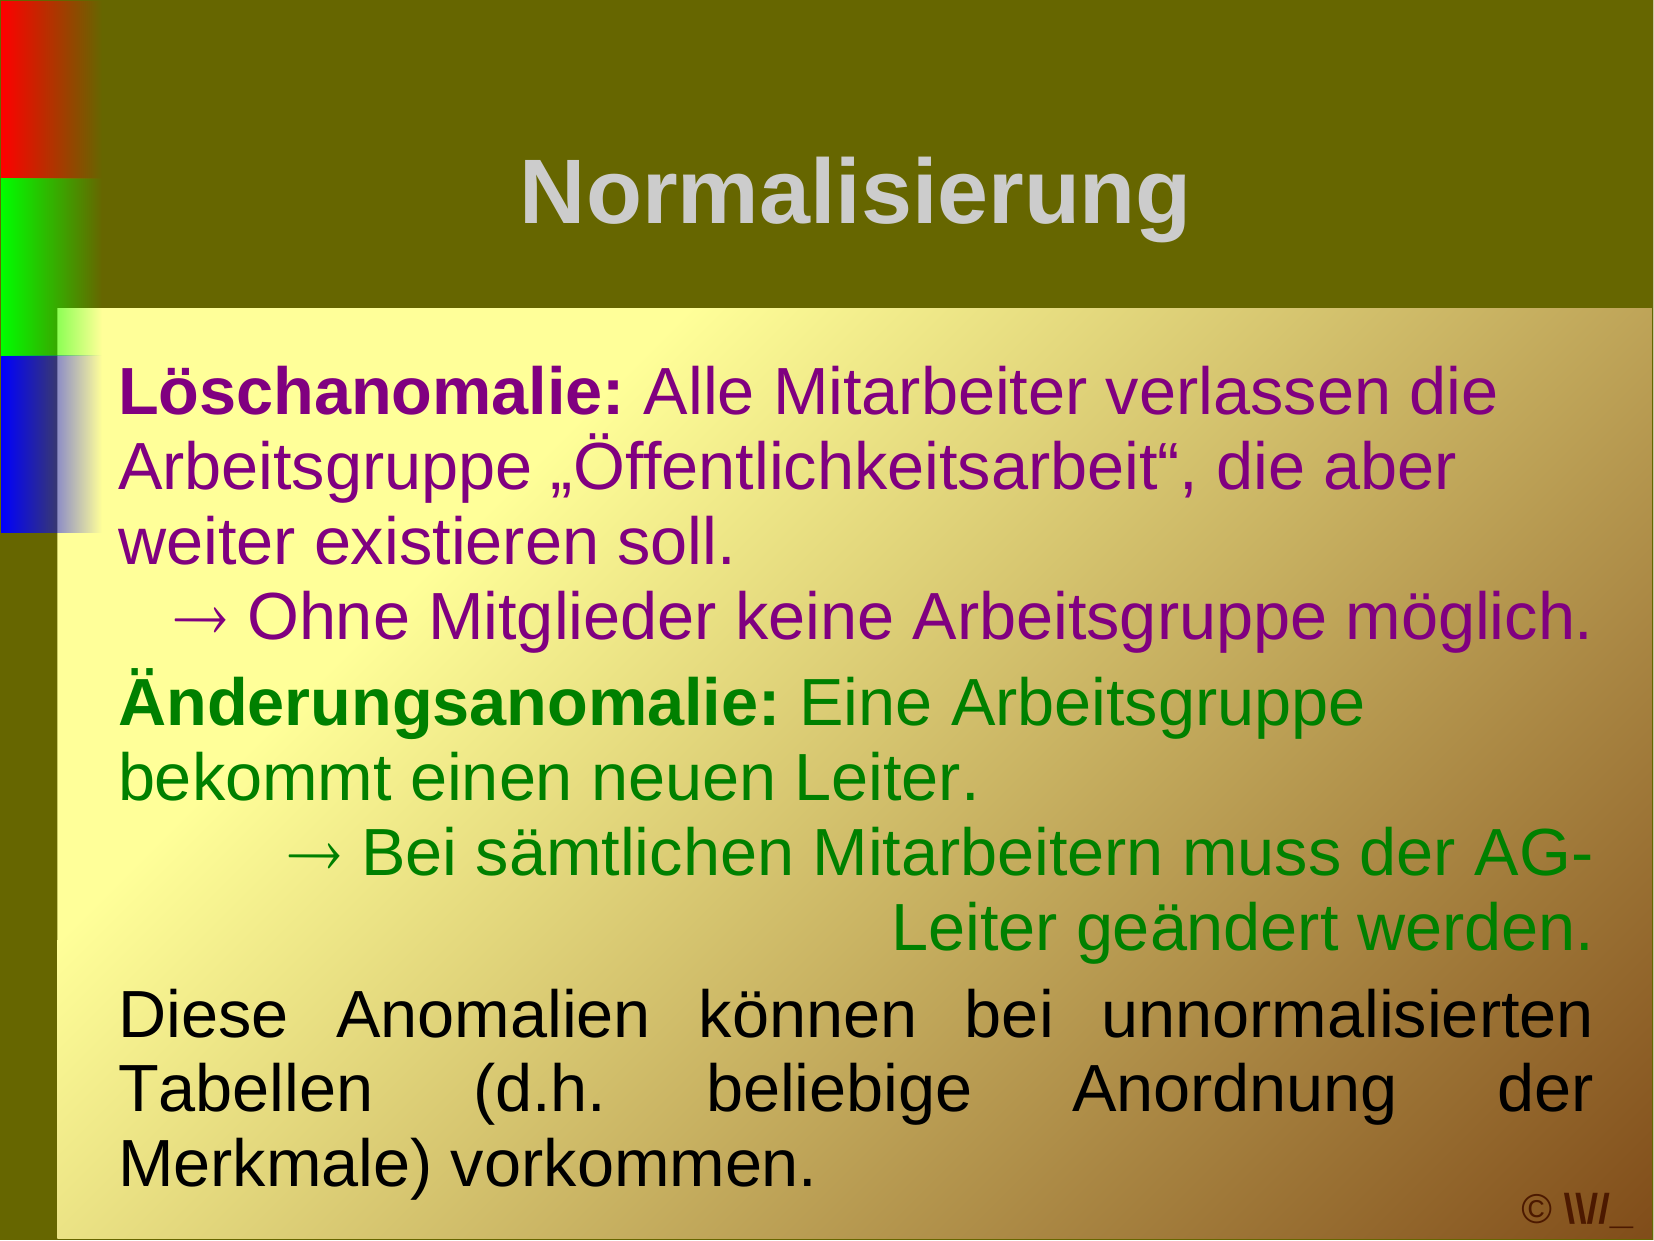

# Normalisierung
Löschanomalie: Alle Mitarbeiter verlassen die Arbeitsgruppe „Öffentlichkeitsarbeit“, die aber weiter existieren soll.
 Ohne Mitglieder keine Arbeitsgruppe möglich.
Änderungsanomalie: Eine Arbeitsgruppe bekommt einen neuen Leiter.
  Bei sämtlichen Mitarbeitern muss der AG-Leiter geändert werden.
Diese Anomalien können bei unnormalisierten Tabellen (d.h. beliebige Anordnung der Merkmale) vorkommen.